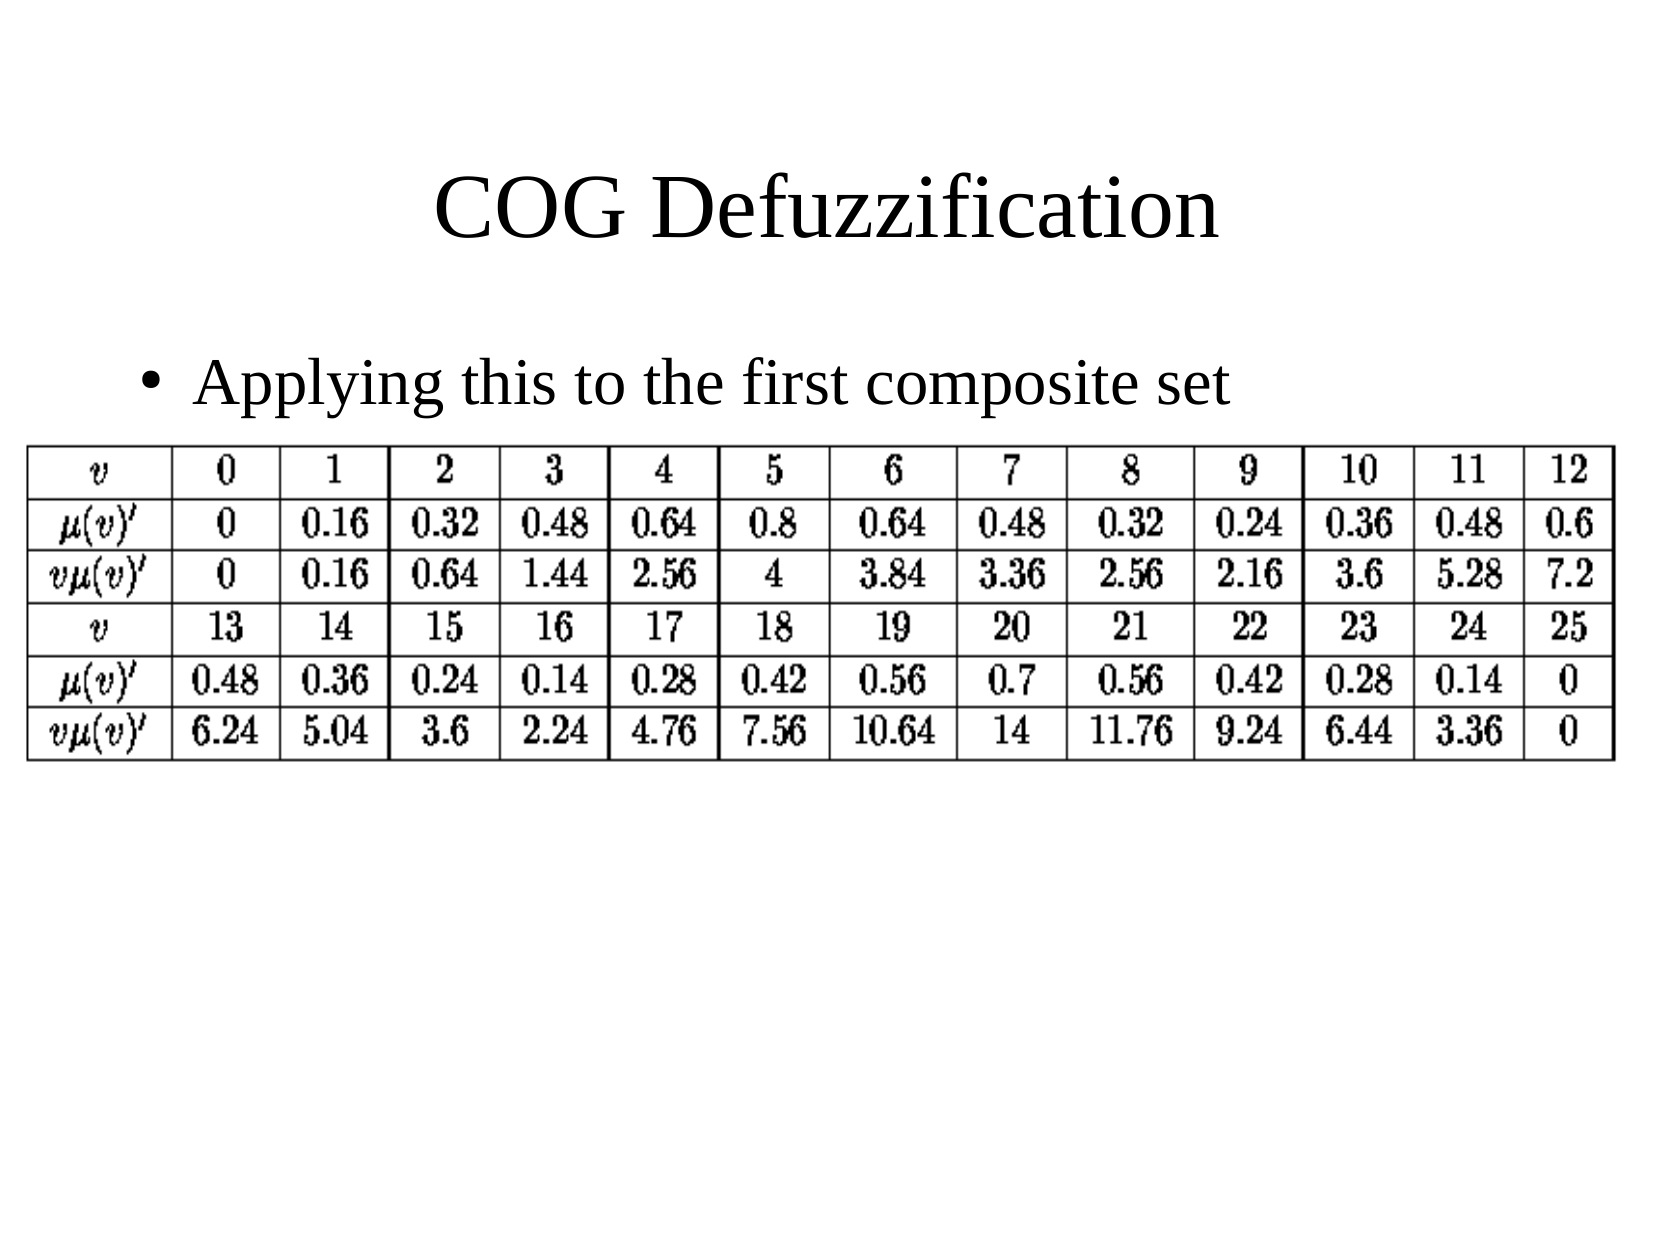

# COG Defuzzification
Applying this to the first composite set